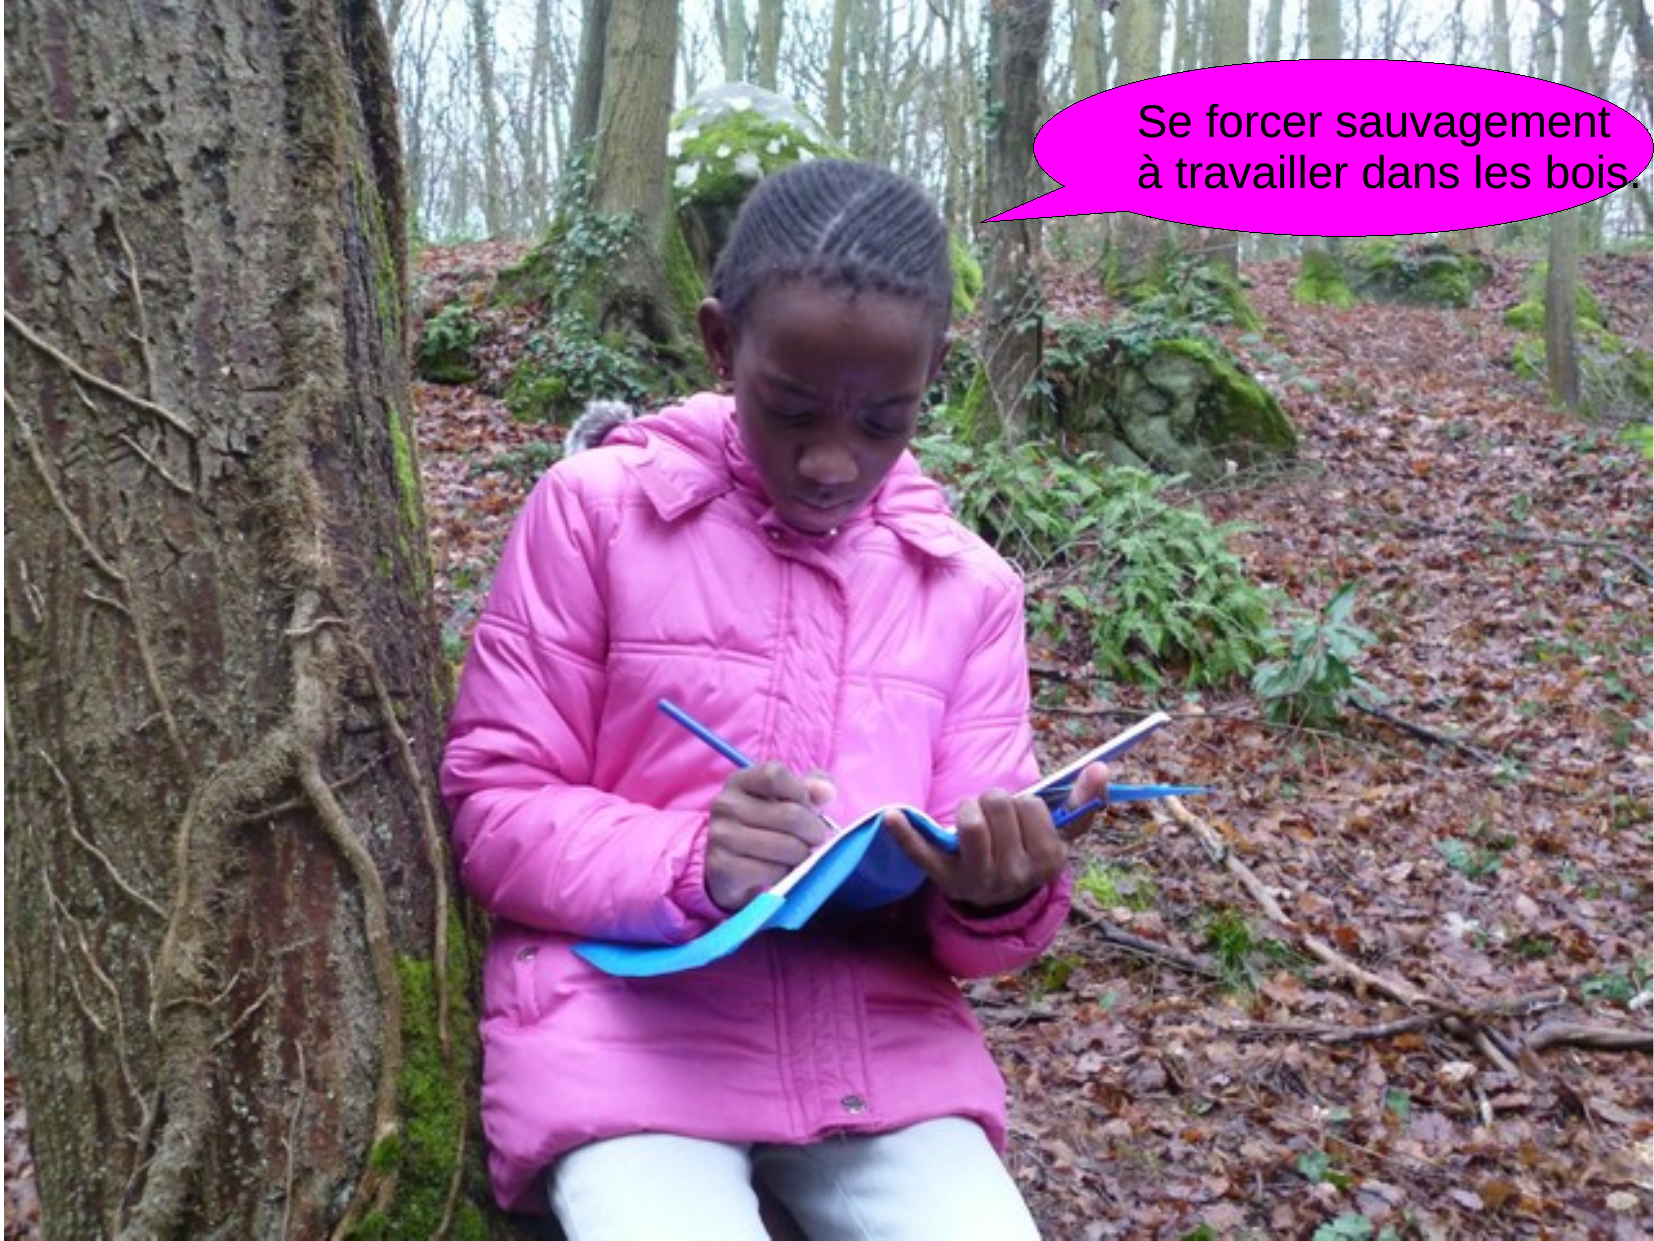

Se forcer sauvagement
à travailler dans les bois.